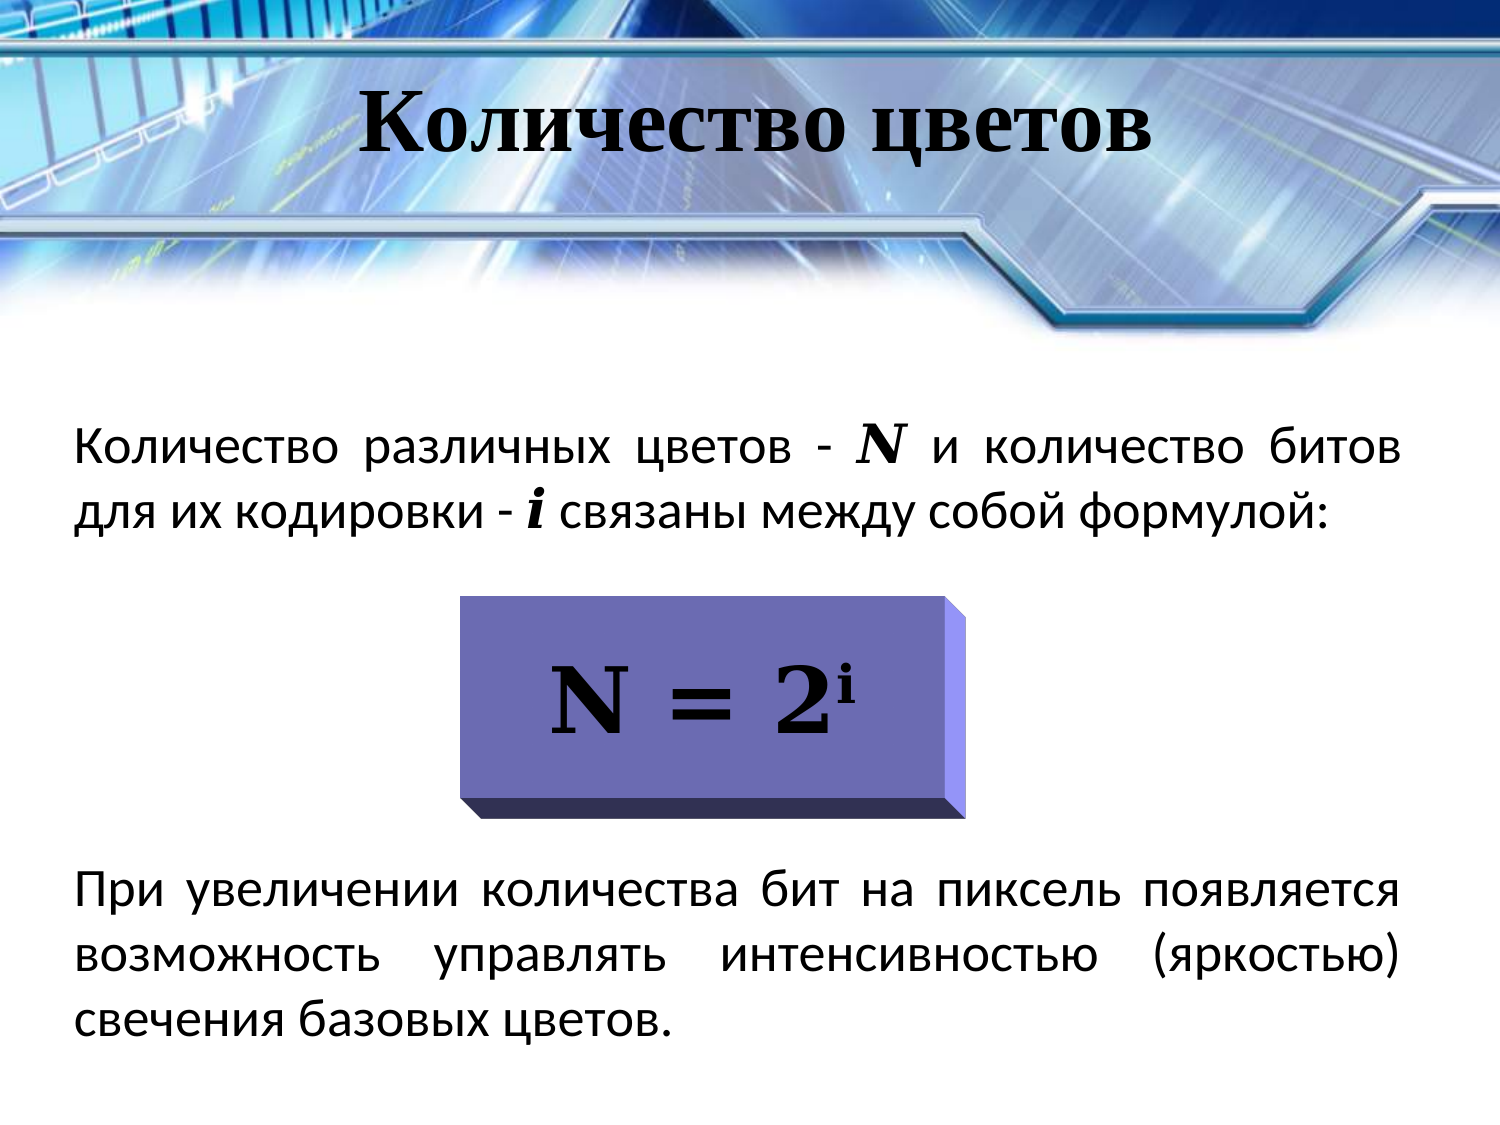

Количество цветов
Количество различных цветов - N и количество битов для их кодировки - i связаны между собой формулой:
При увеличении количества бит на пиксель появляется возможность управлять интенсивностью (яркостью) свечения базовых цветов.
N = 2i